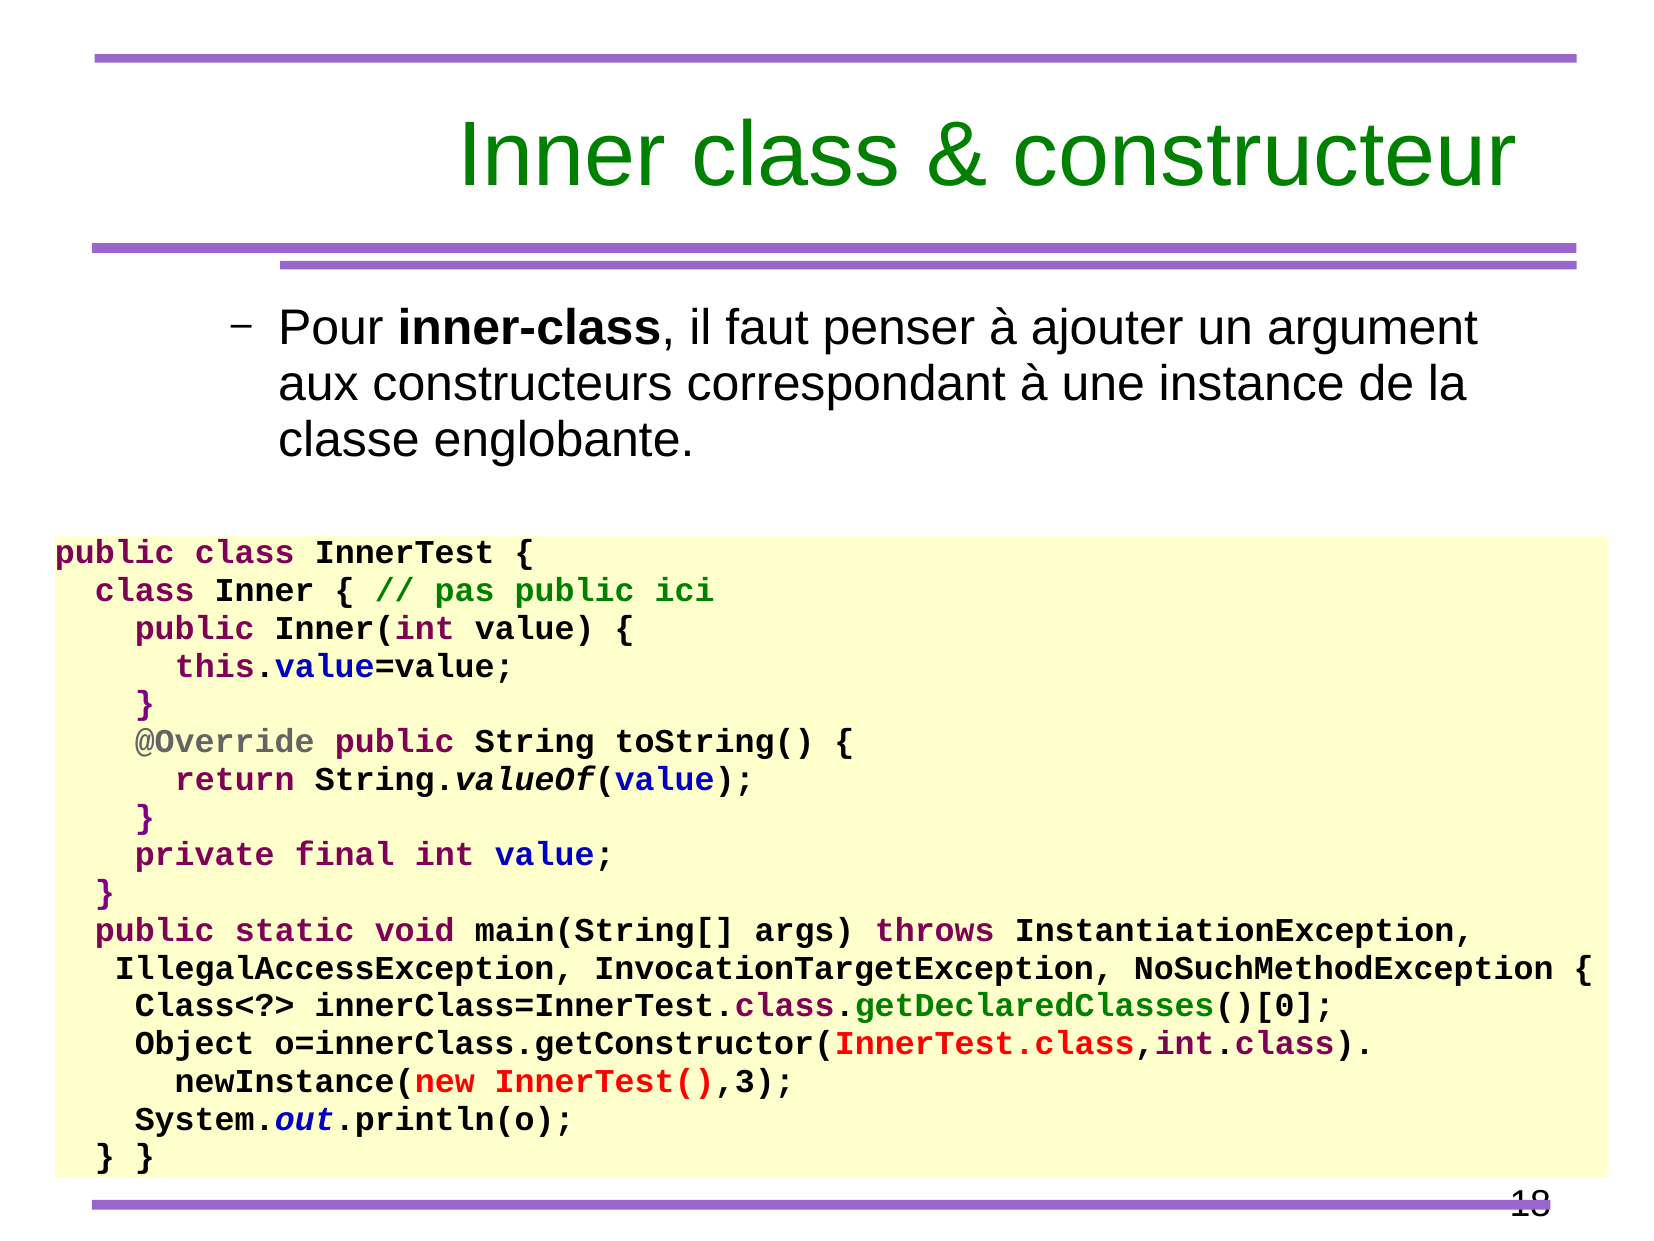

# Inner class & constructeur
Pour inner-class, il faut penser à ajouter un argument aux constructeurs correspondant à une instance de la classe englobante.
public class InnerTest {
 class Inner { // pas public ici
 public Inner(int value) {
 this.value=value;
 }
 @Override public String toString() {
 return String.valueOf(value);
 }
 private final int value;
 }
 public static void main(String[] args) throws InstantiationException,
 IllegalAccessException, InvocationTargetException, NoSuchMethodException {
 Class<?> innerClass=InnerTest.class.getDeclaredClasses()[0];
 Object o=innerClass.getConstructor(InnerTest.class,int.class).
 newInstance(new InnerTest(),3);
 System.out.println(o);
 } }